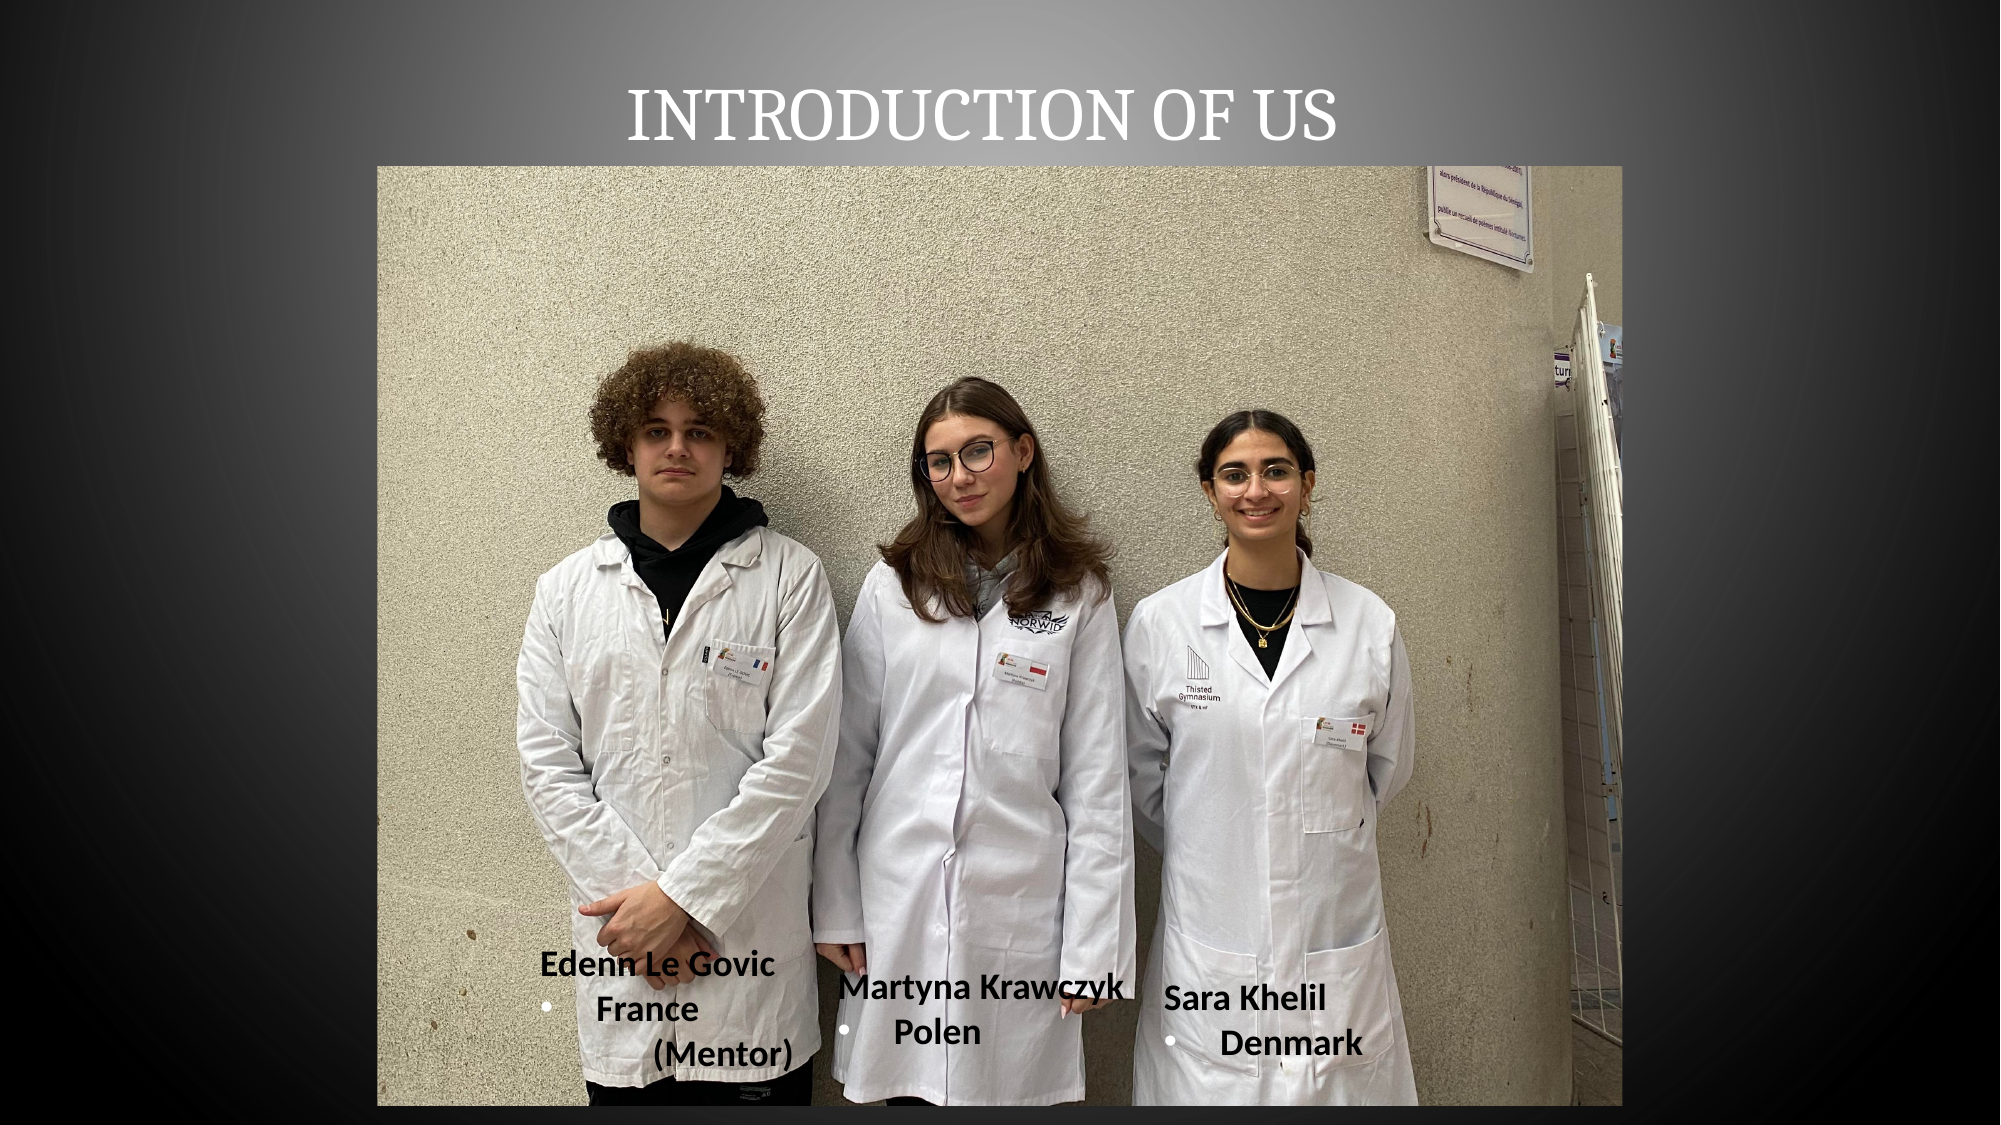

# Introduction of us
Edenn Le Govic
France
(Mentor)
Martyna Krawczyk
Polen
Sara Khelil
Denmark